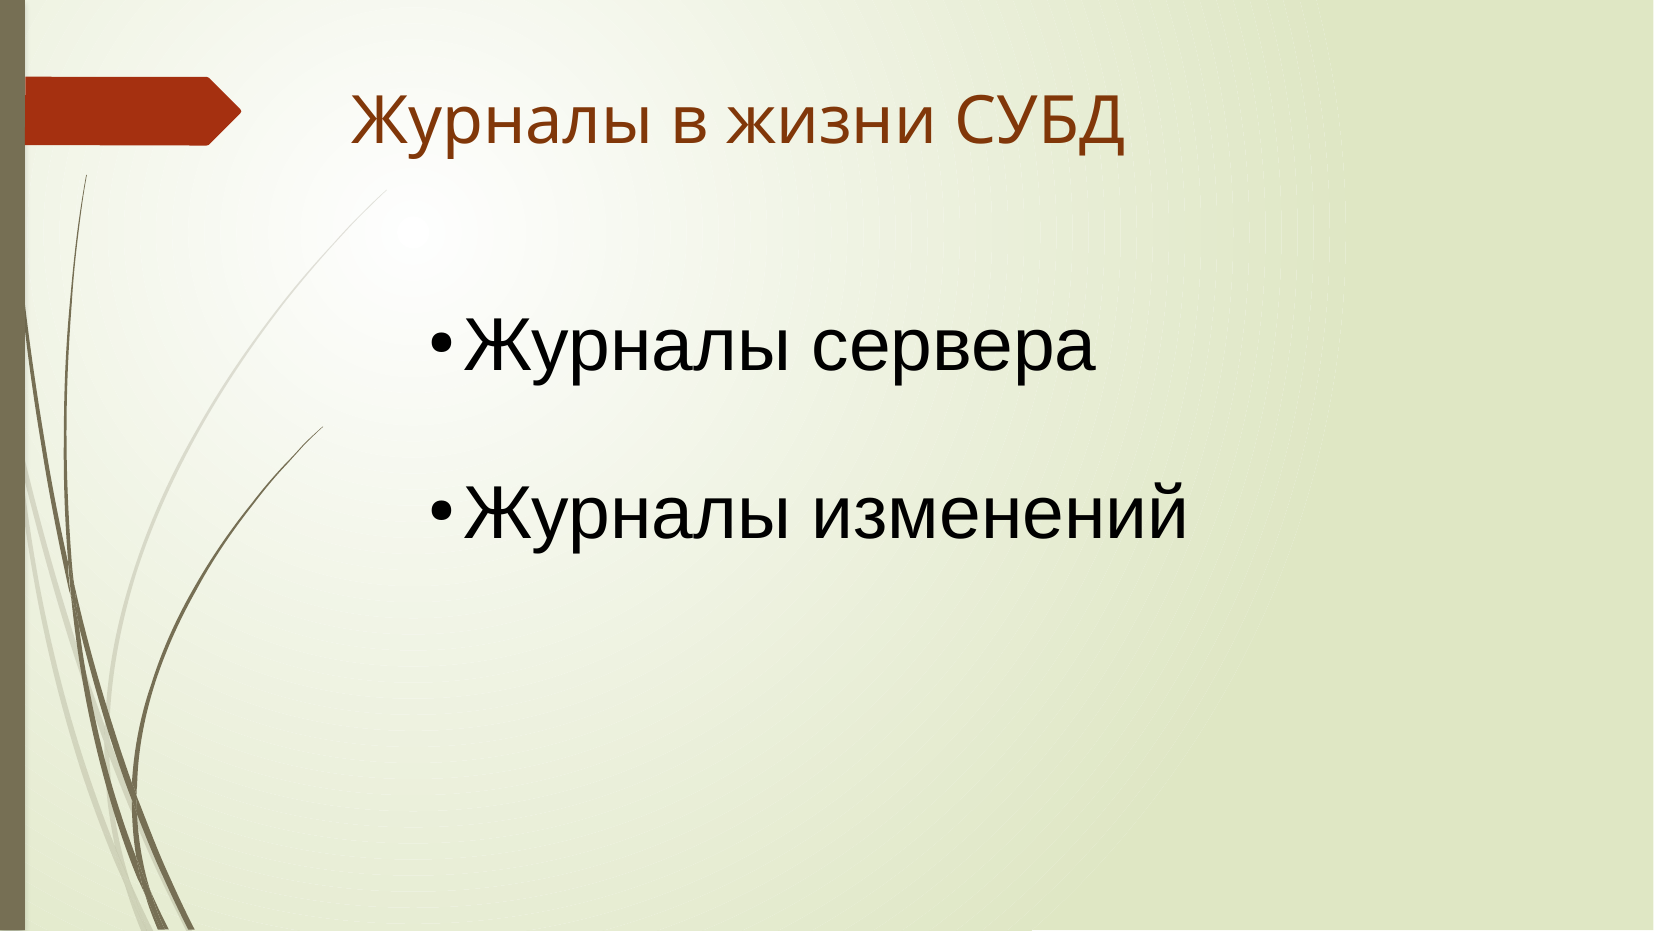

# Журналы в жизни СУБД
Журналы сервера
Журналы изменений